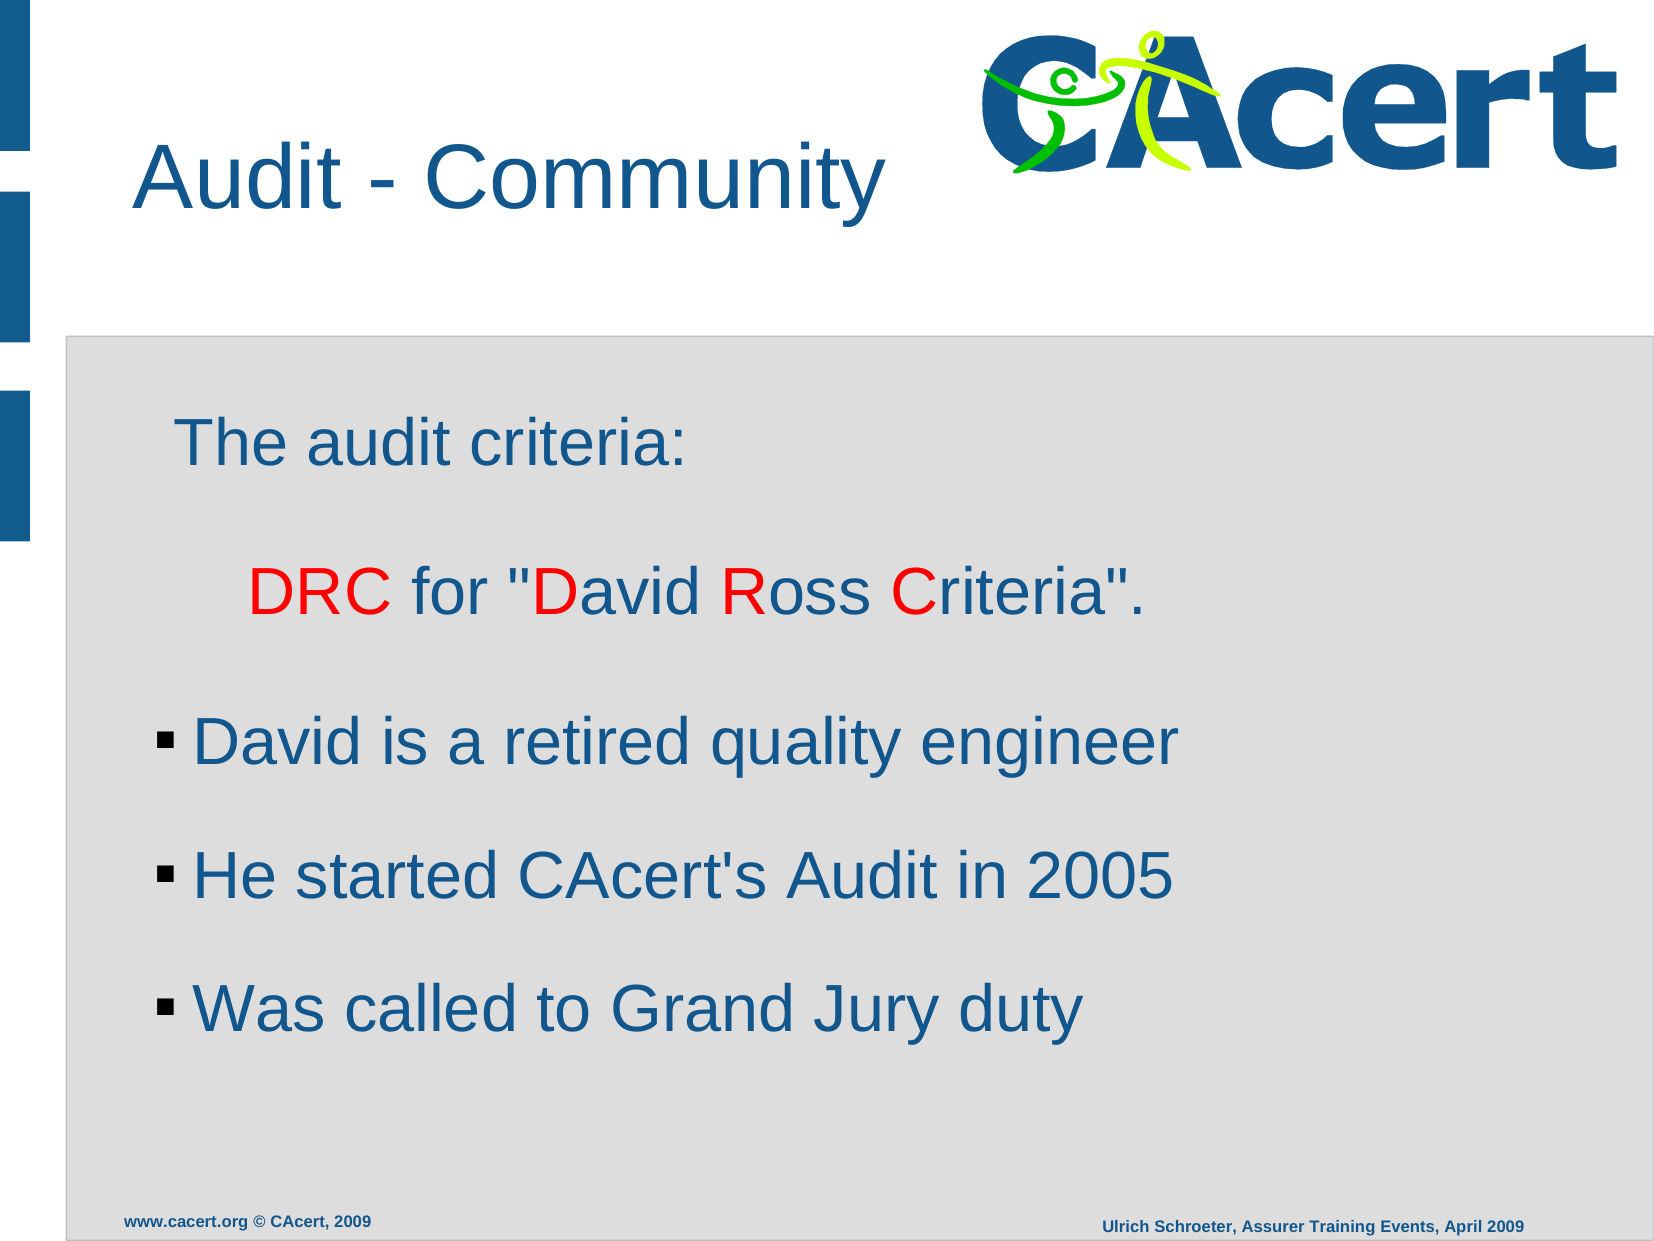

Audit - Community
The audit criteria:
 DRC for "David Ross Criteria".
 David is a retired quality engineer
 He started CAcert's Audit in 2005
 Was called to Grand Jury duty